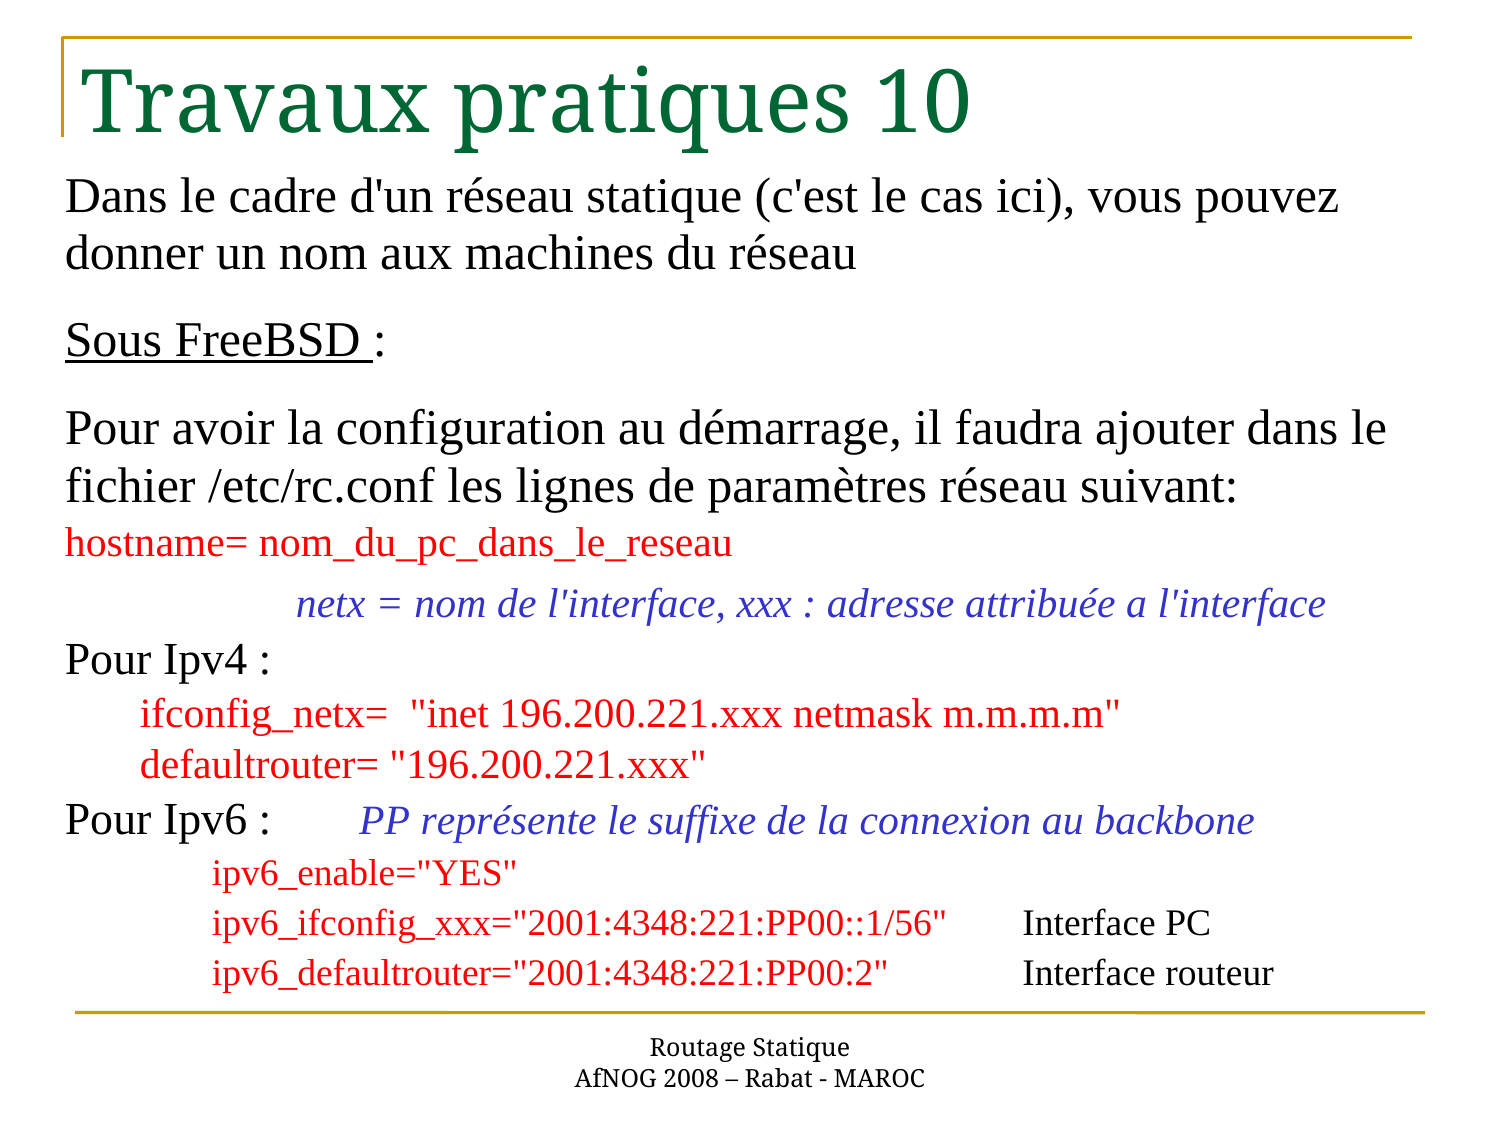

Travaux pratiques 10
Dans le cadre d'un réseau statique (c'est le cas ici), vous pouvez donner un nom aux machines du réseau
#
Sous FreeBSD :
Pour avoir la configuration au démarrage, il faudra ajouter dans le fichier /etc/rc.conf les lignes de paramètres réseau suivant:
hostname= nom_du_pc_dans_le_reseau
	netx = nom de l'interface, xxx : adresse attribuée a l'interface
Pour Ipv4 :
ifconfig_netx= "inet 196.200.221.xxx netmask m.m.m.m"
defaultrouter= "196.200.221.xxx"
Pour Ipv6 :		PP représente le suffixe de la connexion au backbone
	ipv6_enable="YES"
	ipv6_ifconfig_xxx="2001:4348:221:PP00::1/56" 	Interface PC
	ipv6_defaultrouter="2001:4348:221:PP00:2" 		Interface routeur